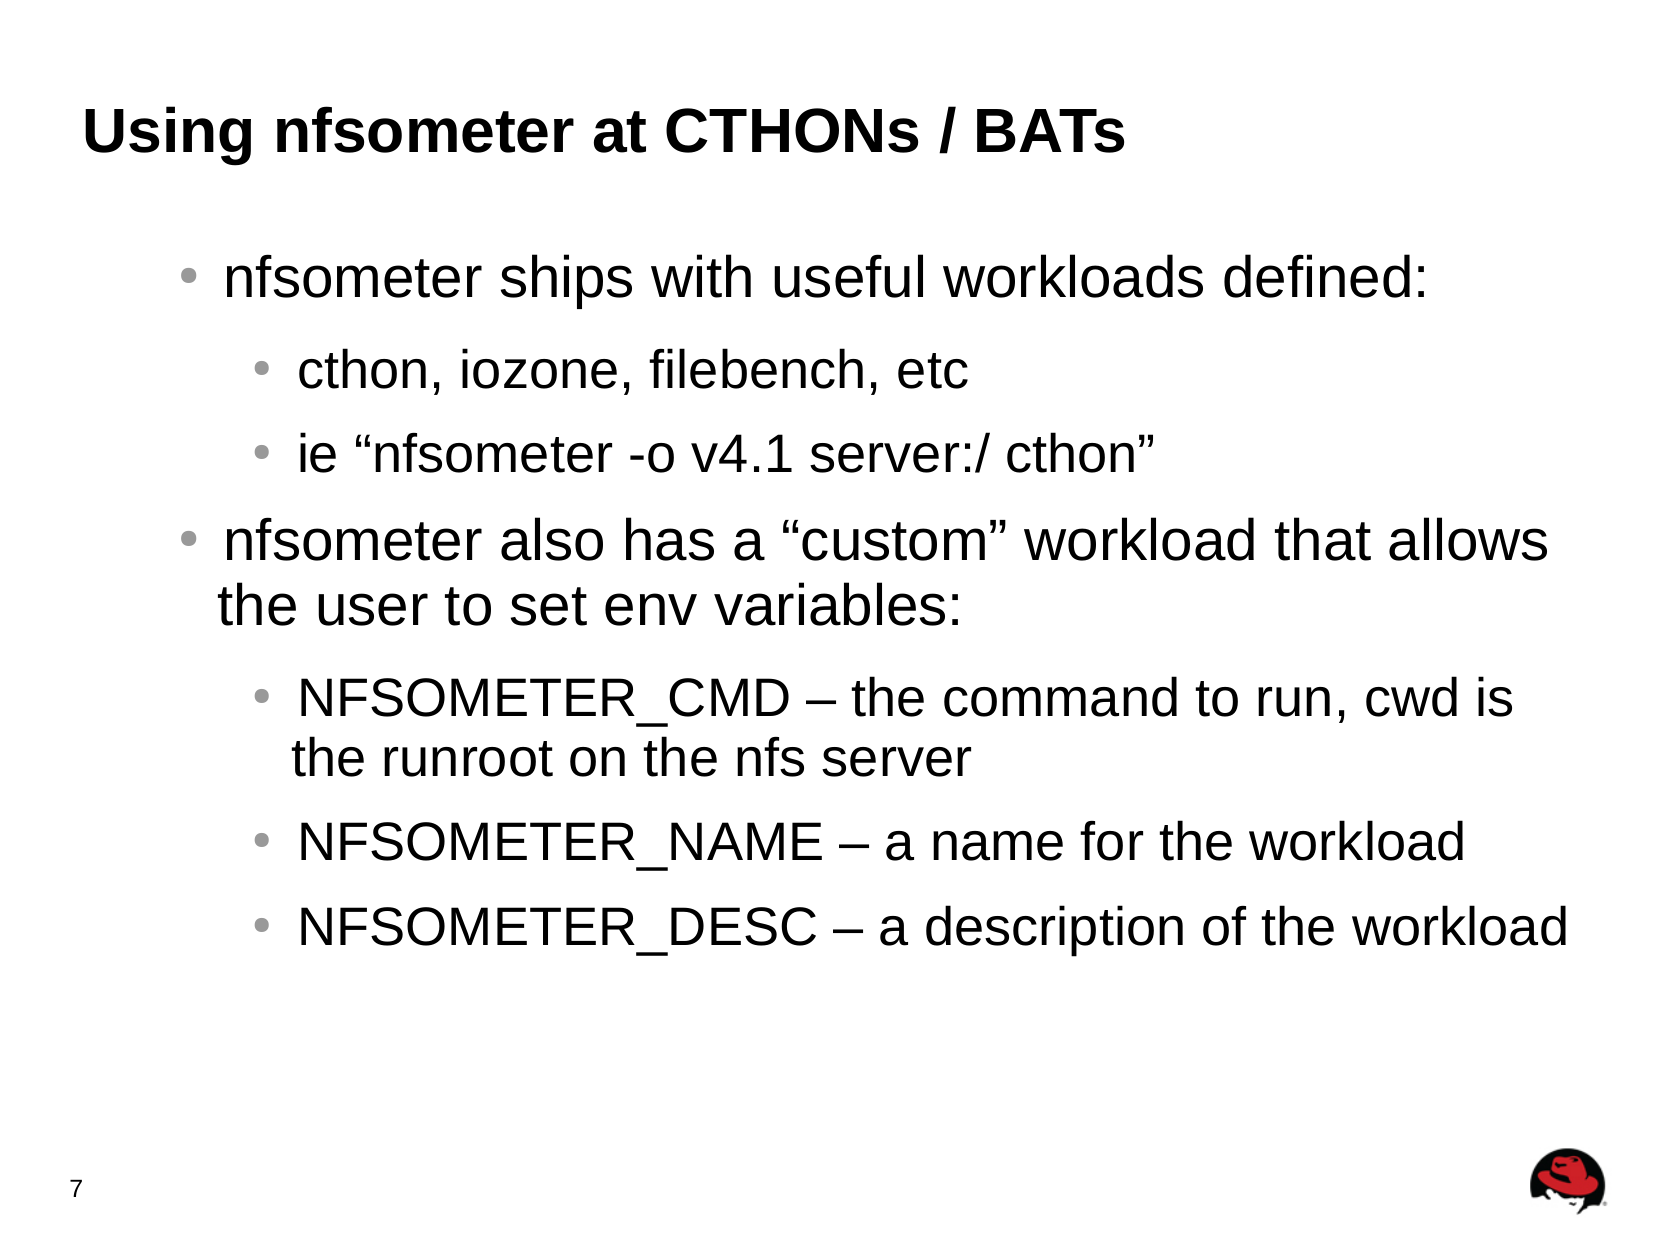

# Using nfsometer at CTHONs / BATs
nfsometer ships with useful workloads defined:
cthon, iozone, filebench, etc
ie “nfsometer -o v4.1 server:/ cthon”
nfsometer also has a “custom” workload that allows the user to set env variables:
NFSOMETER_CMD – the command to run, cwd is the runroot on the nfs server
NFSOMETER_NAME – a name for the workload
NFSOMETER_DESC – a description of the workload